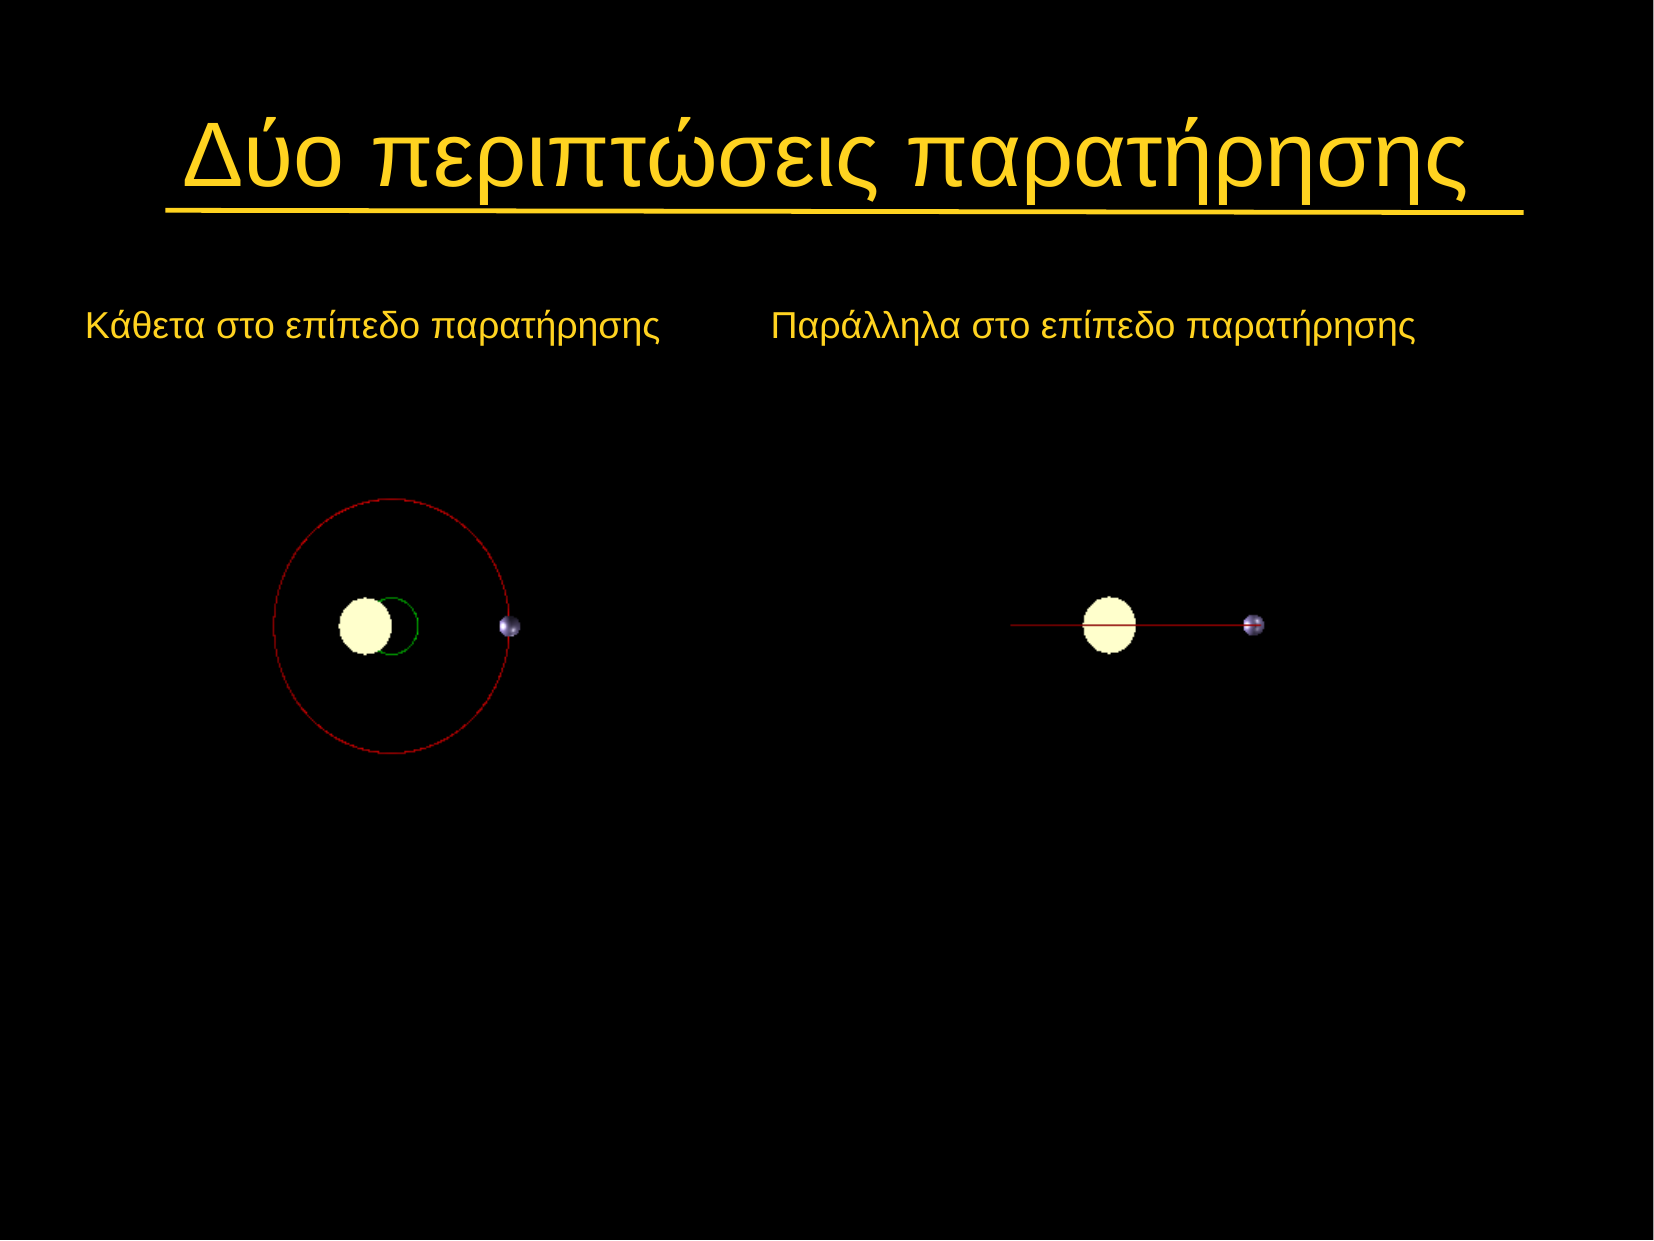

# Δύο περιπτώσεις παρατήρησης
Κάθετα στο επίπεδο παρατήρησης
Παράλληλα στο επίπεδο παρατήρησης